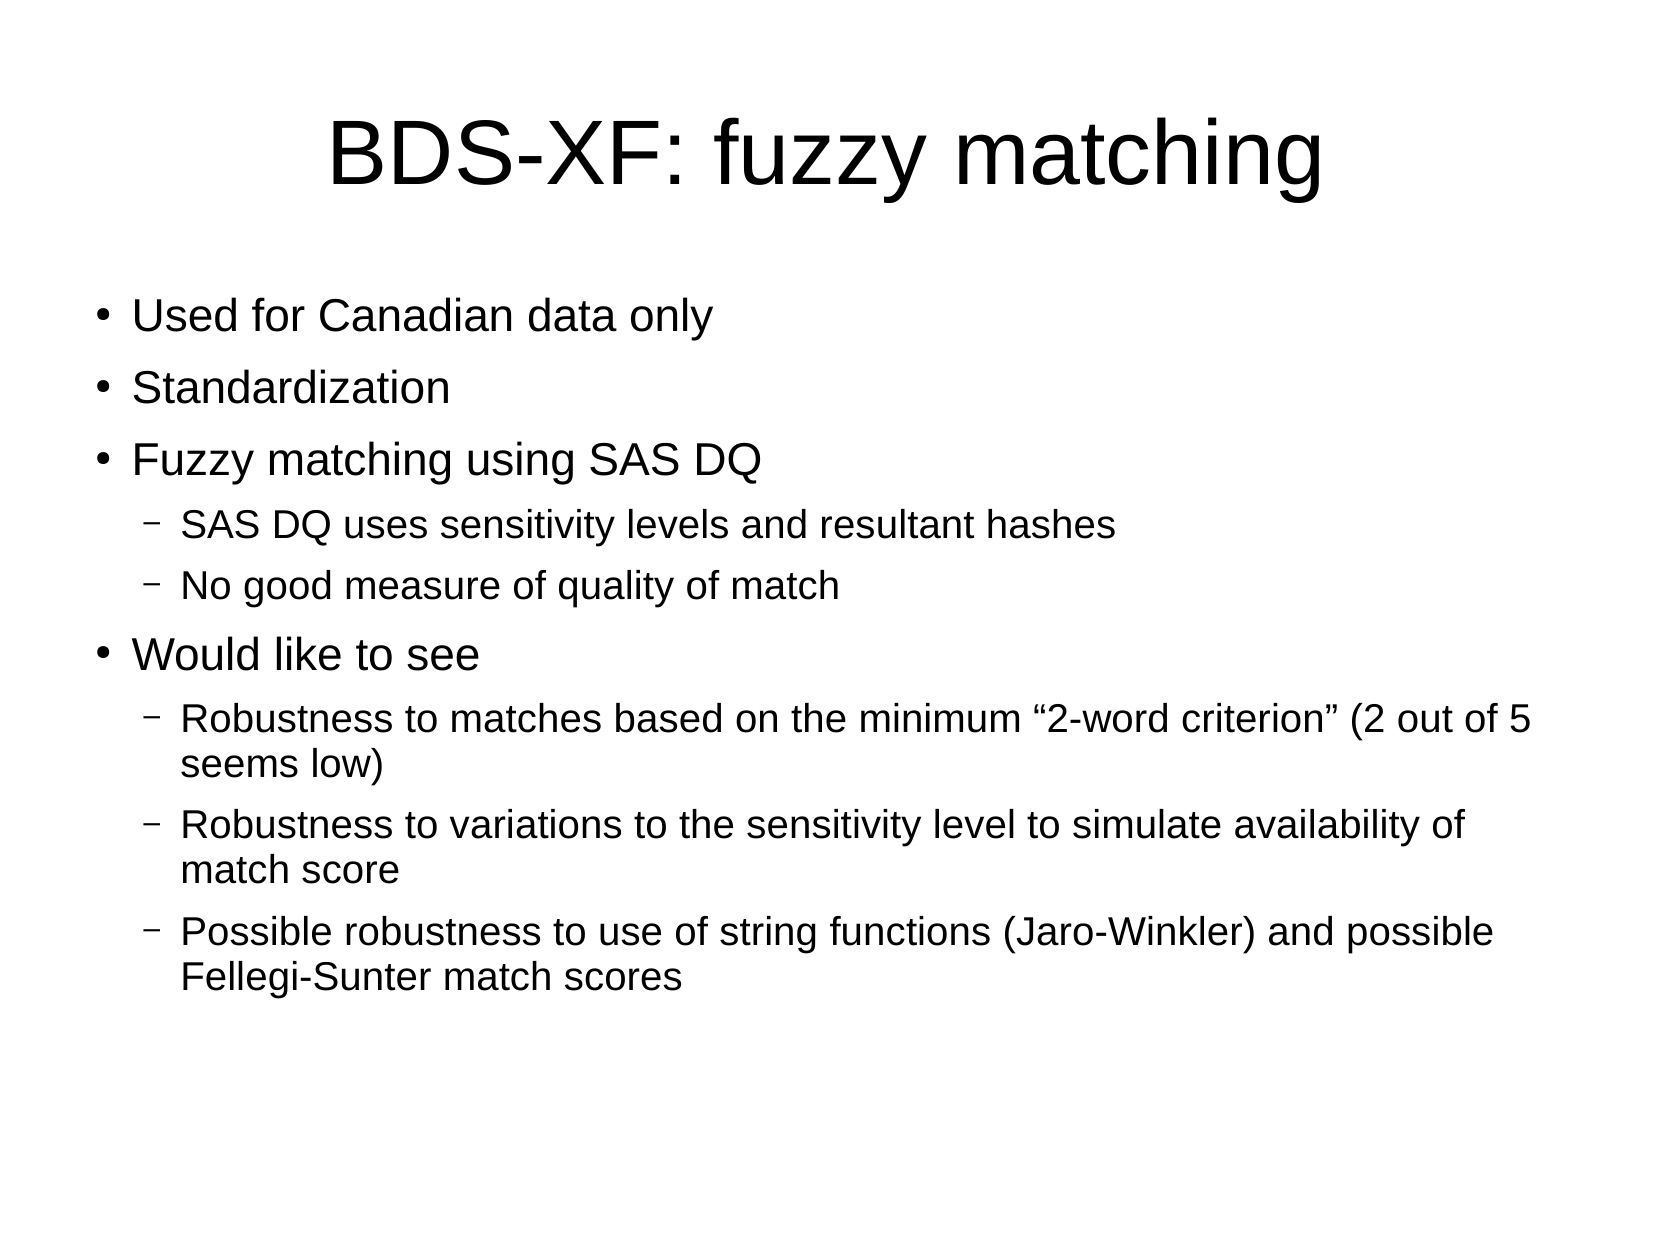

# BDS-XF: fuzzy matching
Used for Canadian data only
Standardization
Fuzzy matching using SAS DQ
SAS DQ uses sensitivity levels and resultant hashes
No good measure of quality of match
Would like to see
Robustness to matches based on the minimum “2-word criterion” (2 out of 5 seems low)
Robustness to variations to the sensitivity level to simulate availability of match score
Possible robustness to use of string functions (Jaro-Winkler) and possible Fellegi-Sunter match scores